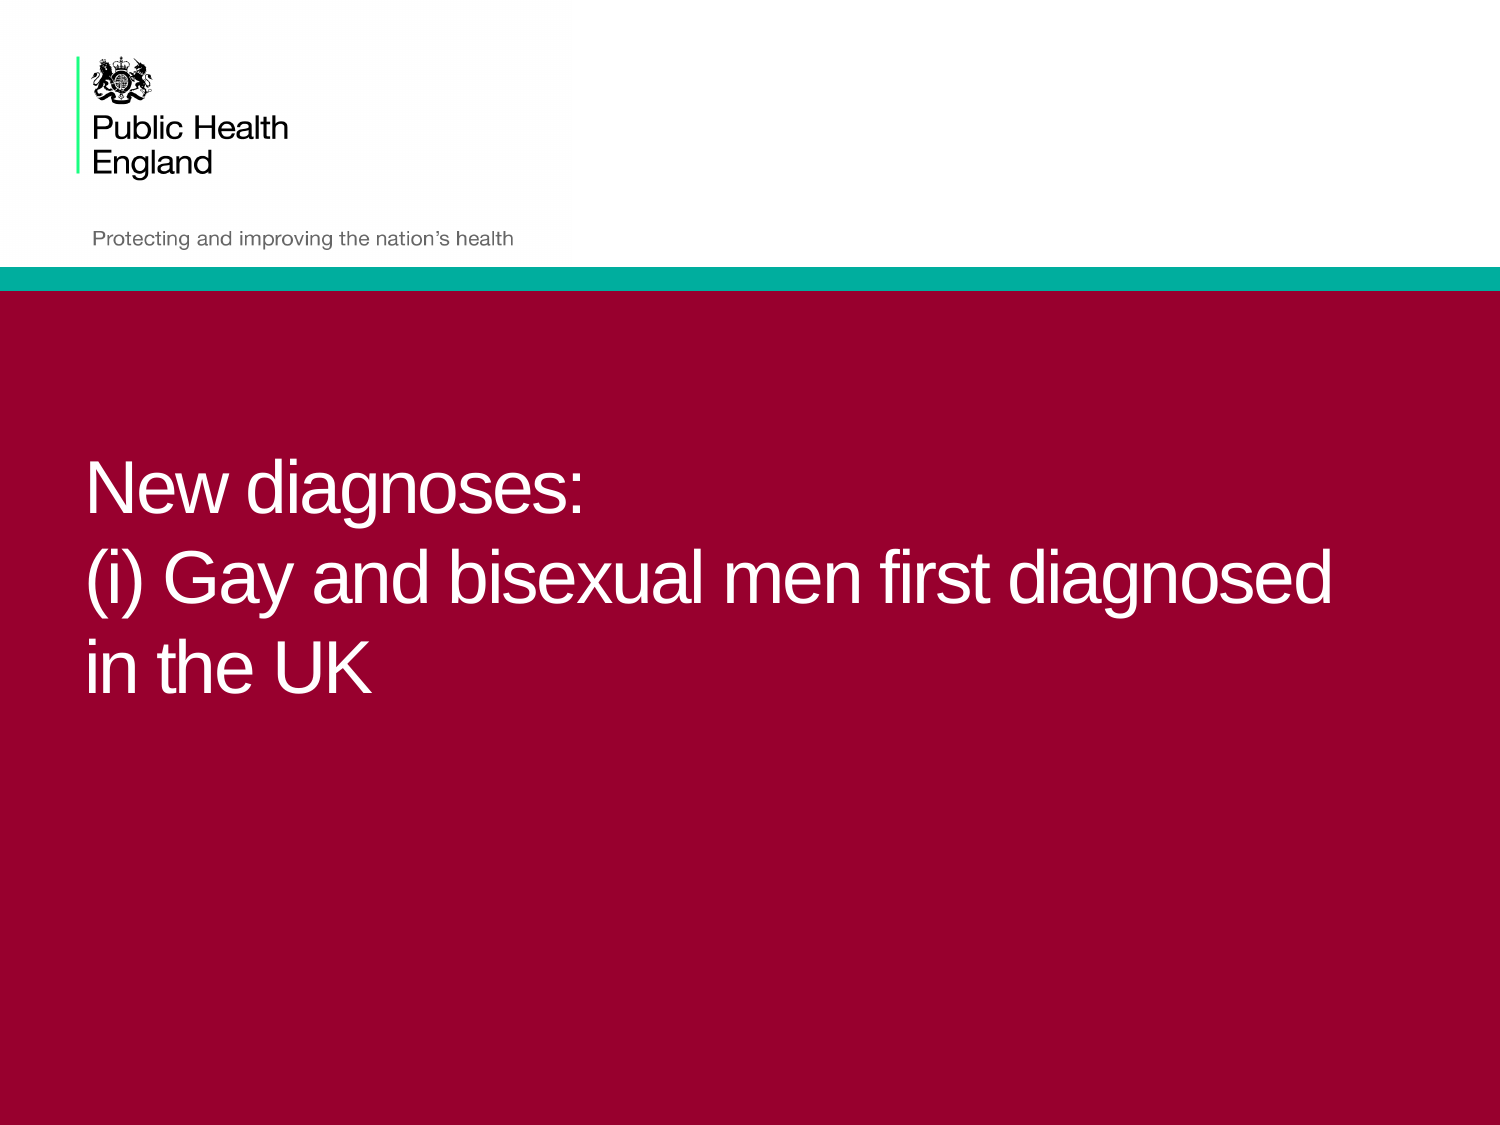

# New diagnoses: (i) Gay and bisexual men first diagnosed in the UK